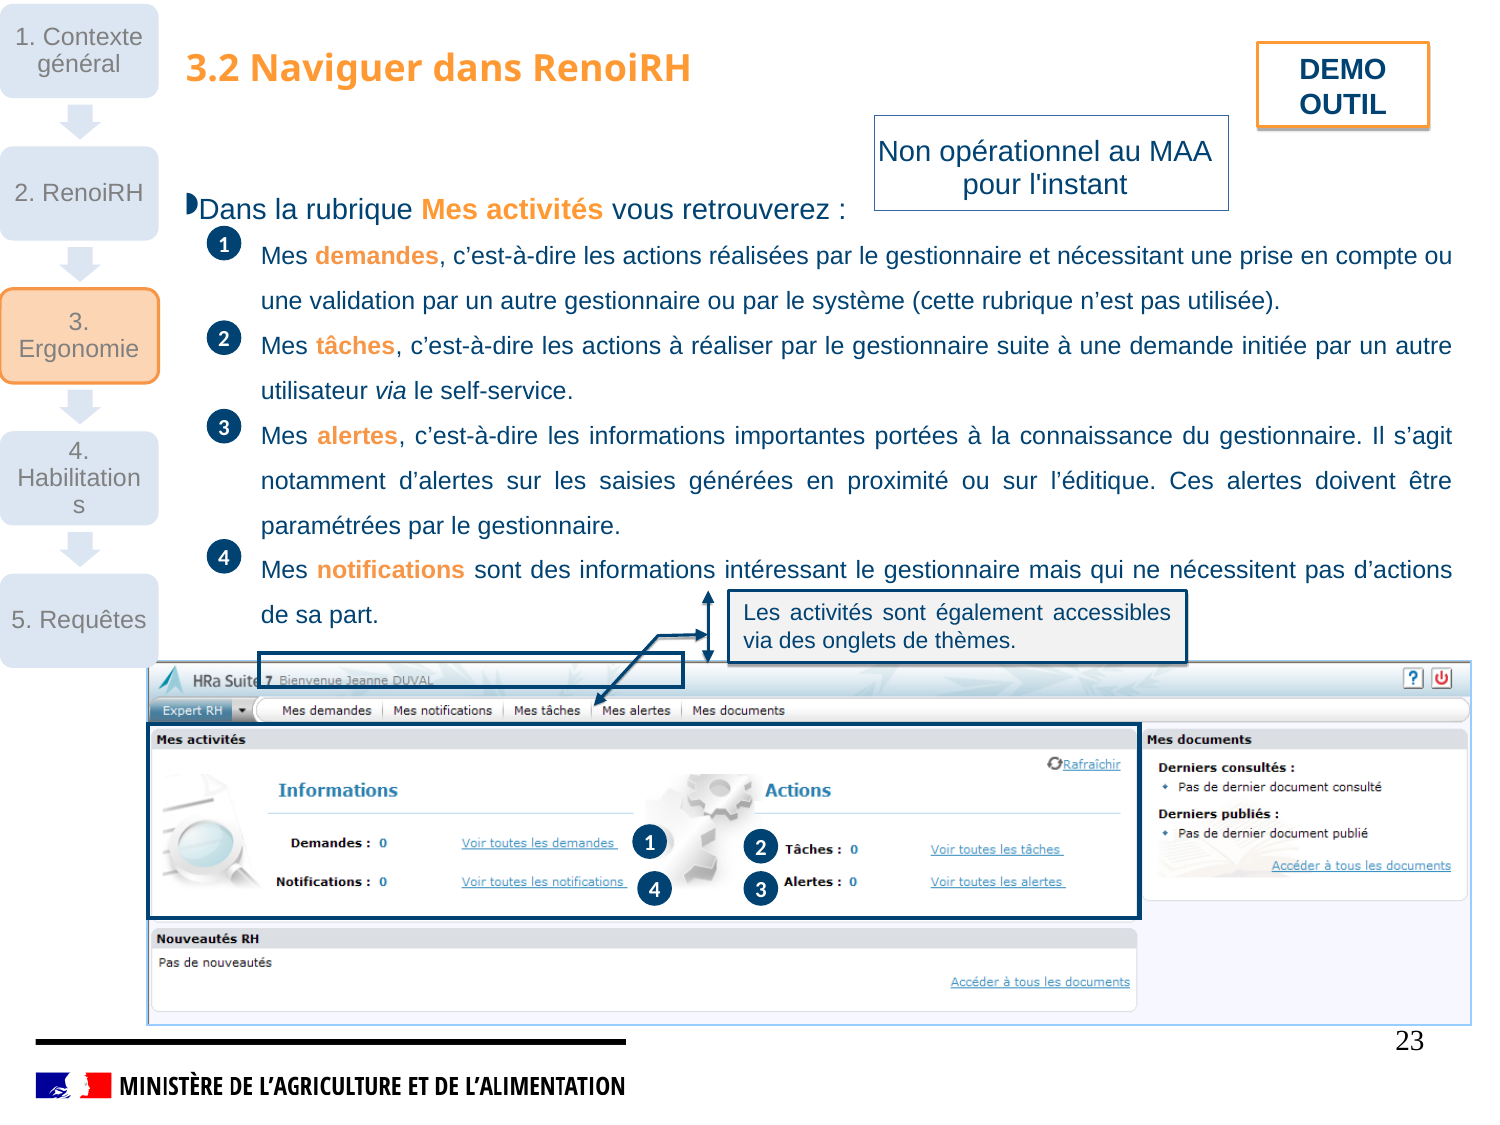

1. Contexte général
3.2 Naviguer dans RenoiRH
DEMO OUTIL
Non opérationnel au MAA
pour l'instant
2. RenoiRH
Dans la rubrique Mes activités vous retrouverez :
Mes demandes, c’est-à-dire les actions réalisées par le gestionnaire et nécessitant une prise en compte ou une validation par un autre gestionnaire ou par le système (cette rubrique n’est pas utilisée).
Mes tâches, c’est-à-dire les actions à réaliser par le gestionnaire suite à une demande initiée par un autre utilisateur via le self-service.
Mes alertes, c’est-à-dire les informations importantes portées à la connaissance du gestionnaire. Il s’agit notamment d’alertes sur les saisies générées en proximité ou sur l’éditique. Ces alertes doivent être paramétrées par le gestionnaire.
Mes notifications sont des informations intéressant le gestionnaire mais qui ne nécessitent pas d’actions de sa part.
1
3. Ergonomie
2
3
4. Habilitations
4
5. Requêtes
Les activités sont également accessibles via des onglets de thèmes.
1
2
4
3